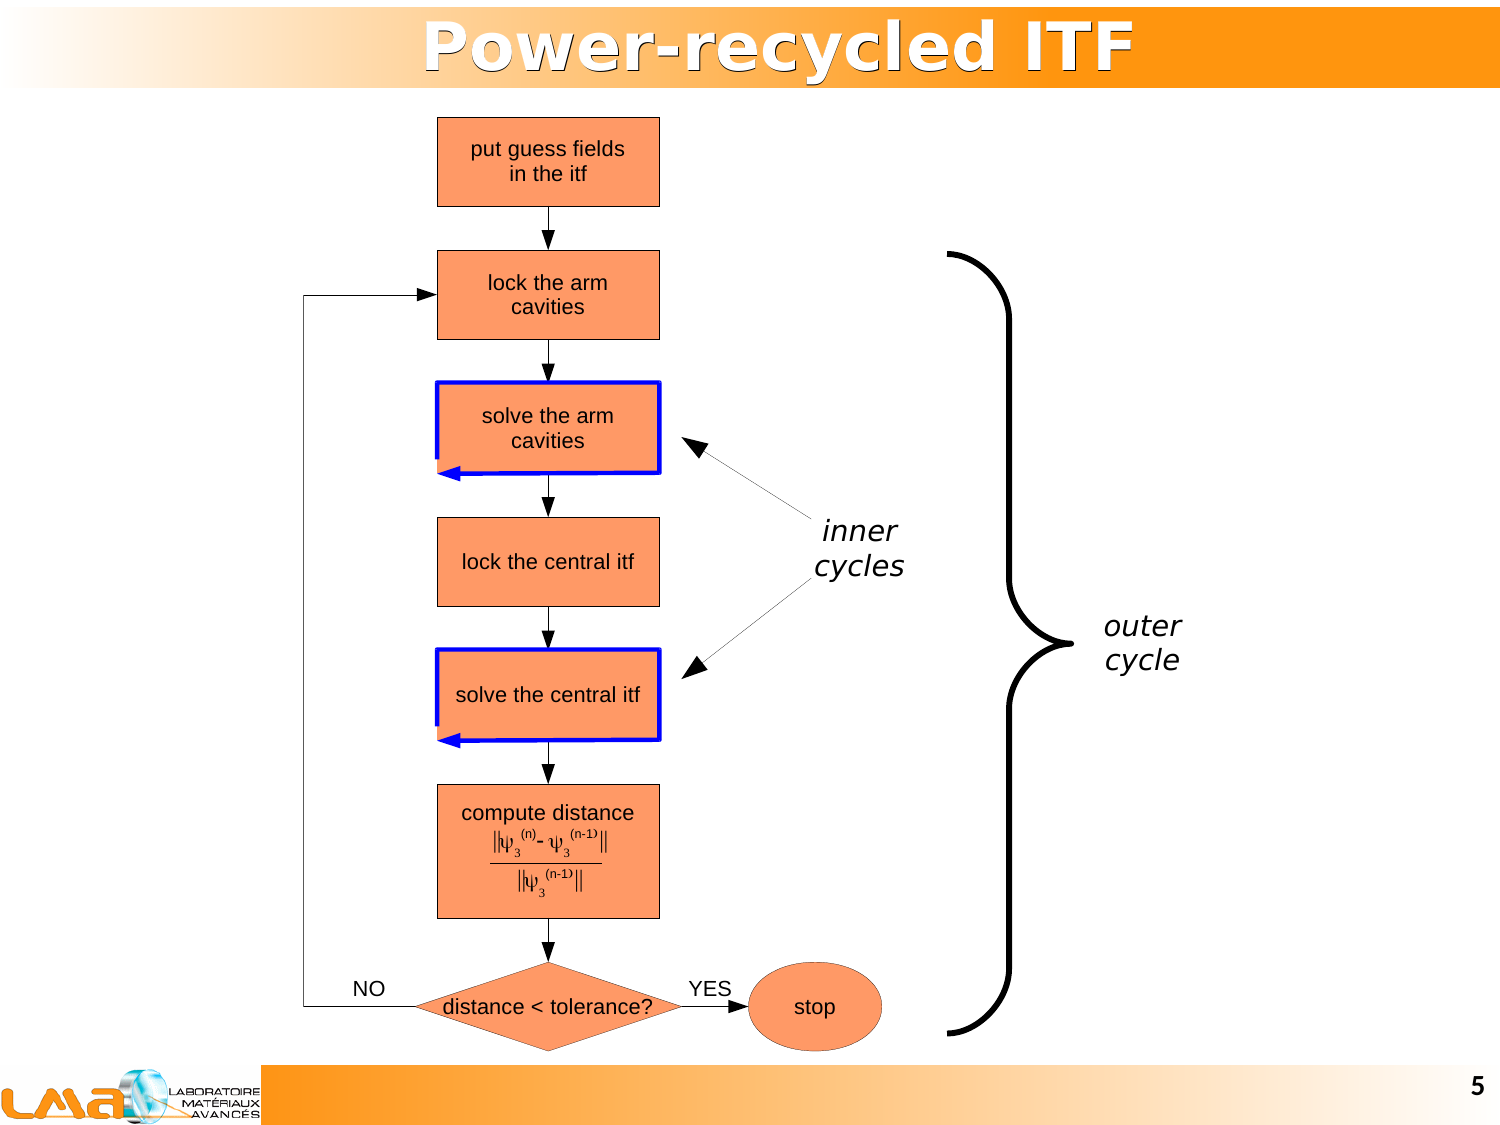

# Power-recycled ITF
inner
cycles
outer
cycle
5